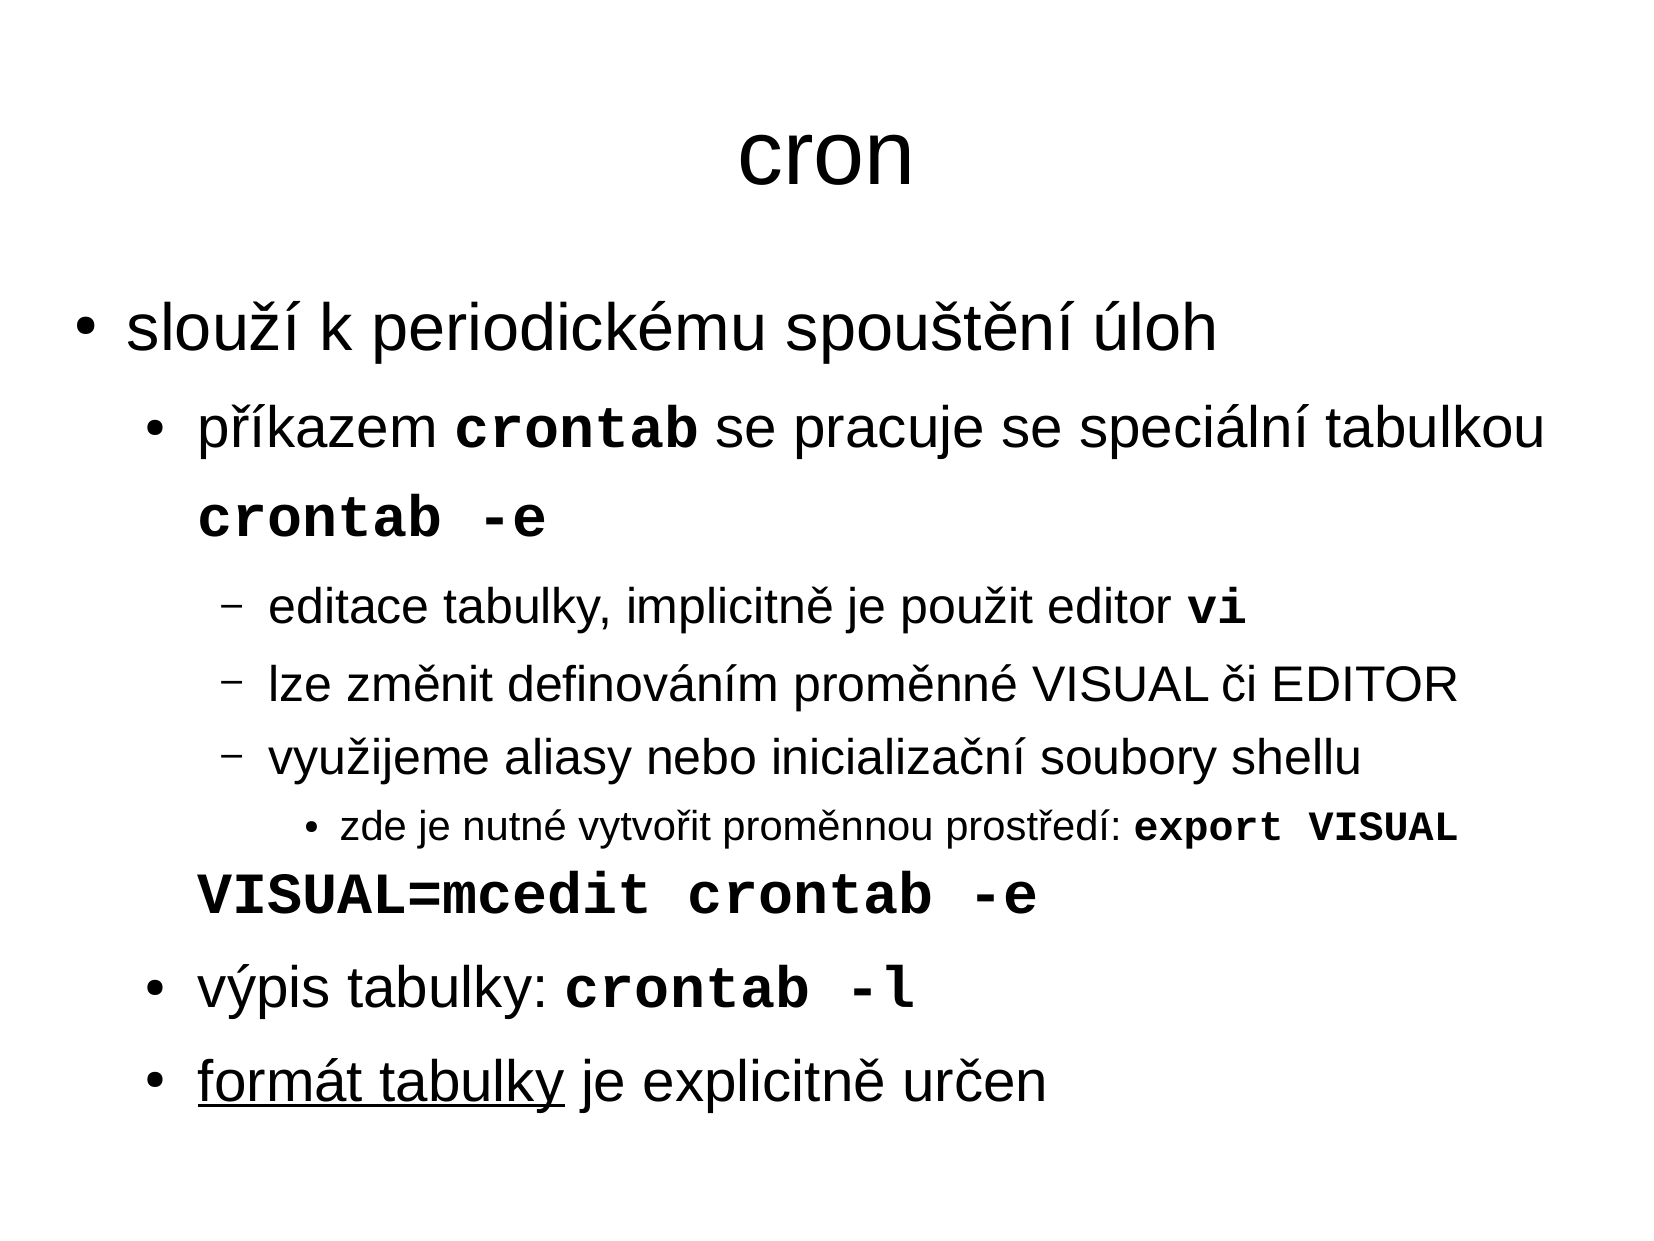

# cron
slouží k periodickému spouštění úloh
příkazem crontab se pracuje se speciální tabulkou
crontab -e
editace tabulky, implicitně je použit editor vi
lze změnit definováním proměnné VISUAL či EDITOR
využijeme aliasy nebo inicializační soubory shellu
zde je nutné vytvořit proměnnou prostředí: export VISUAL
VISUAL=mcedit crontab -e
výpis tabulky: crontab -l
formát tabulky je explicitně určen